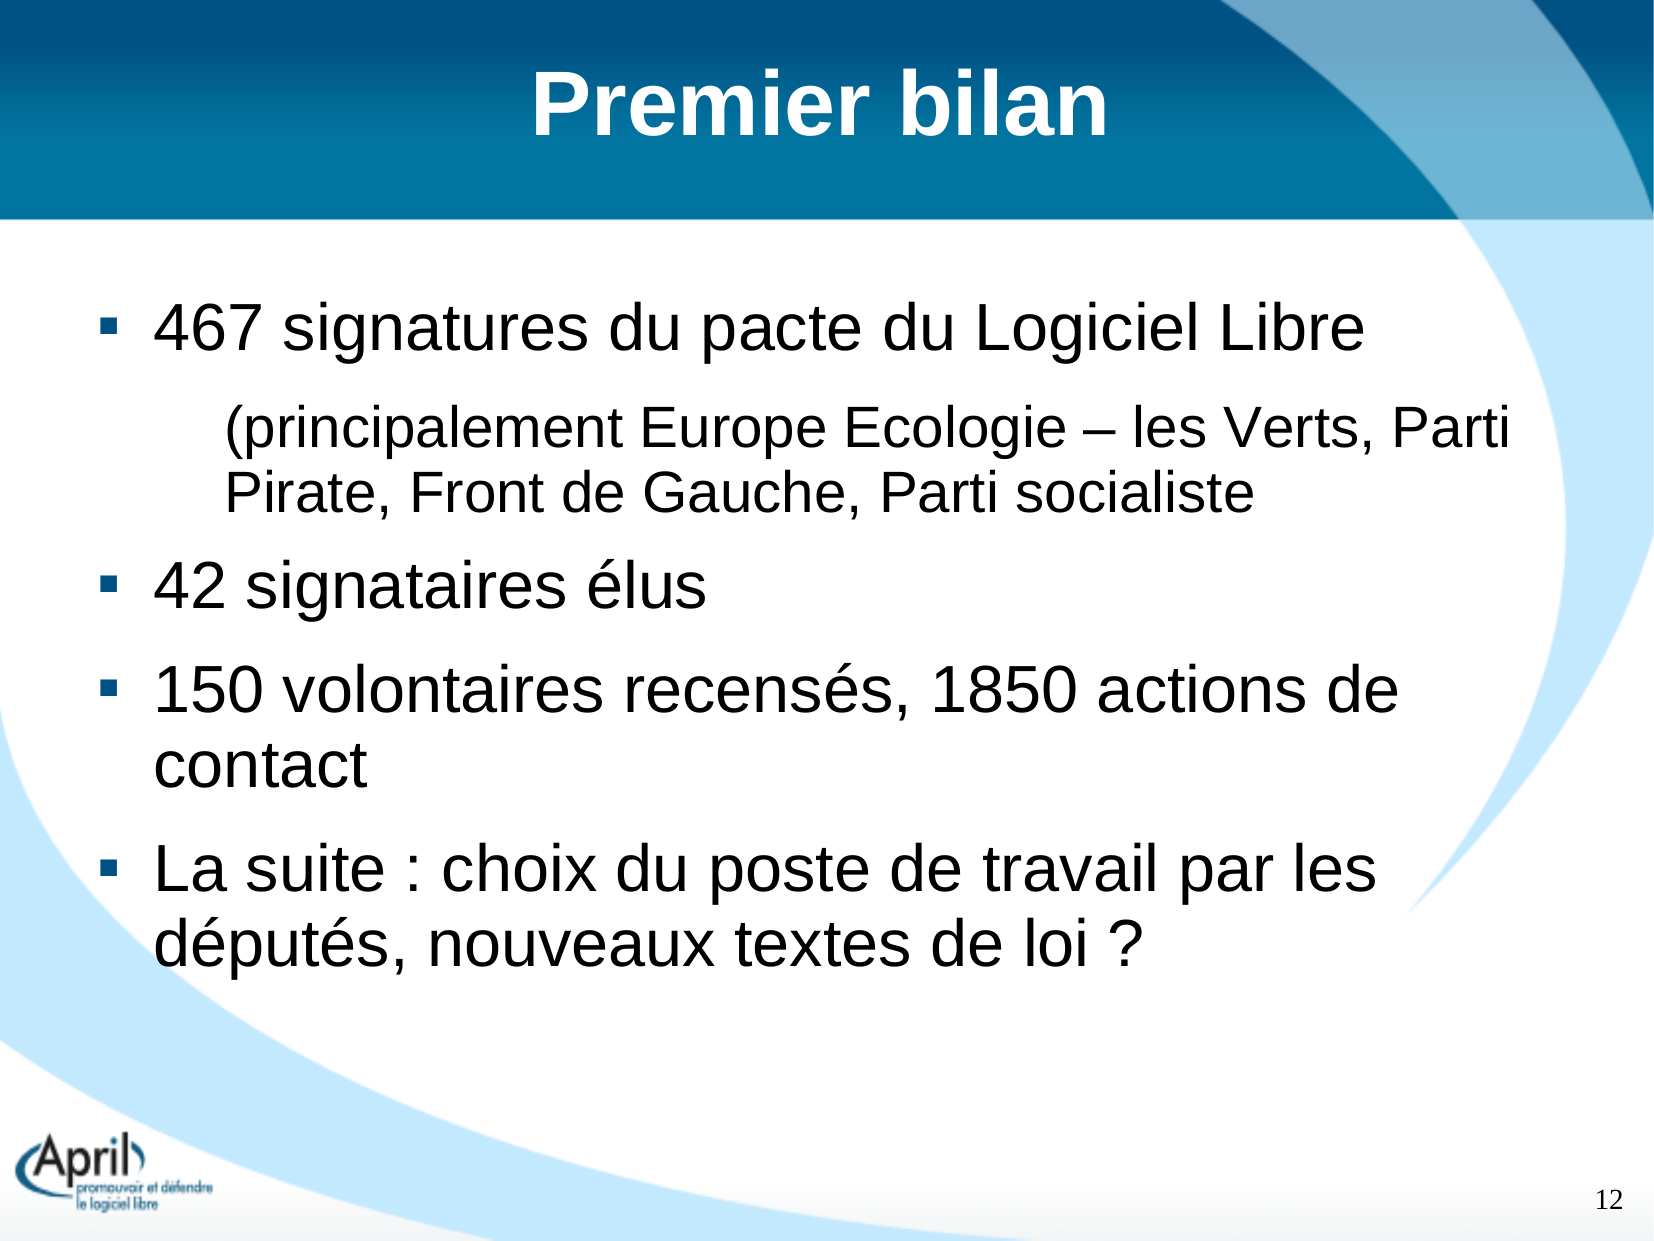

# Premier bilan
467 signatures du pacte du Logiciel Libre
(principalement Europe Ecologie – les Verts, Parti Pirate, Front de Gauche, Parti socialiste
42 signataires élus
150 volontaires recensés, 1850 actions de contact
La suite : choix du poste de travail par les députés, nouveaux textes de loi ?
12